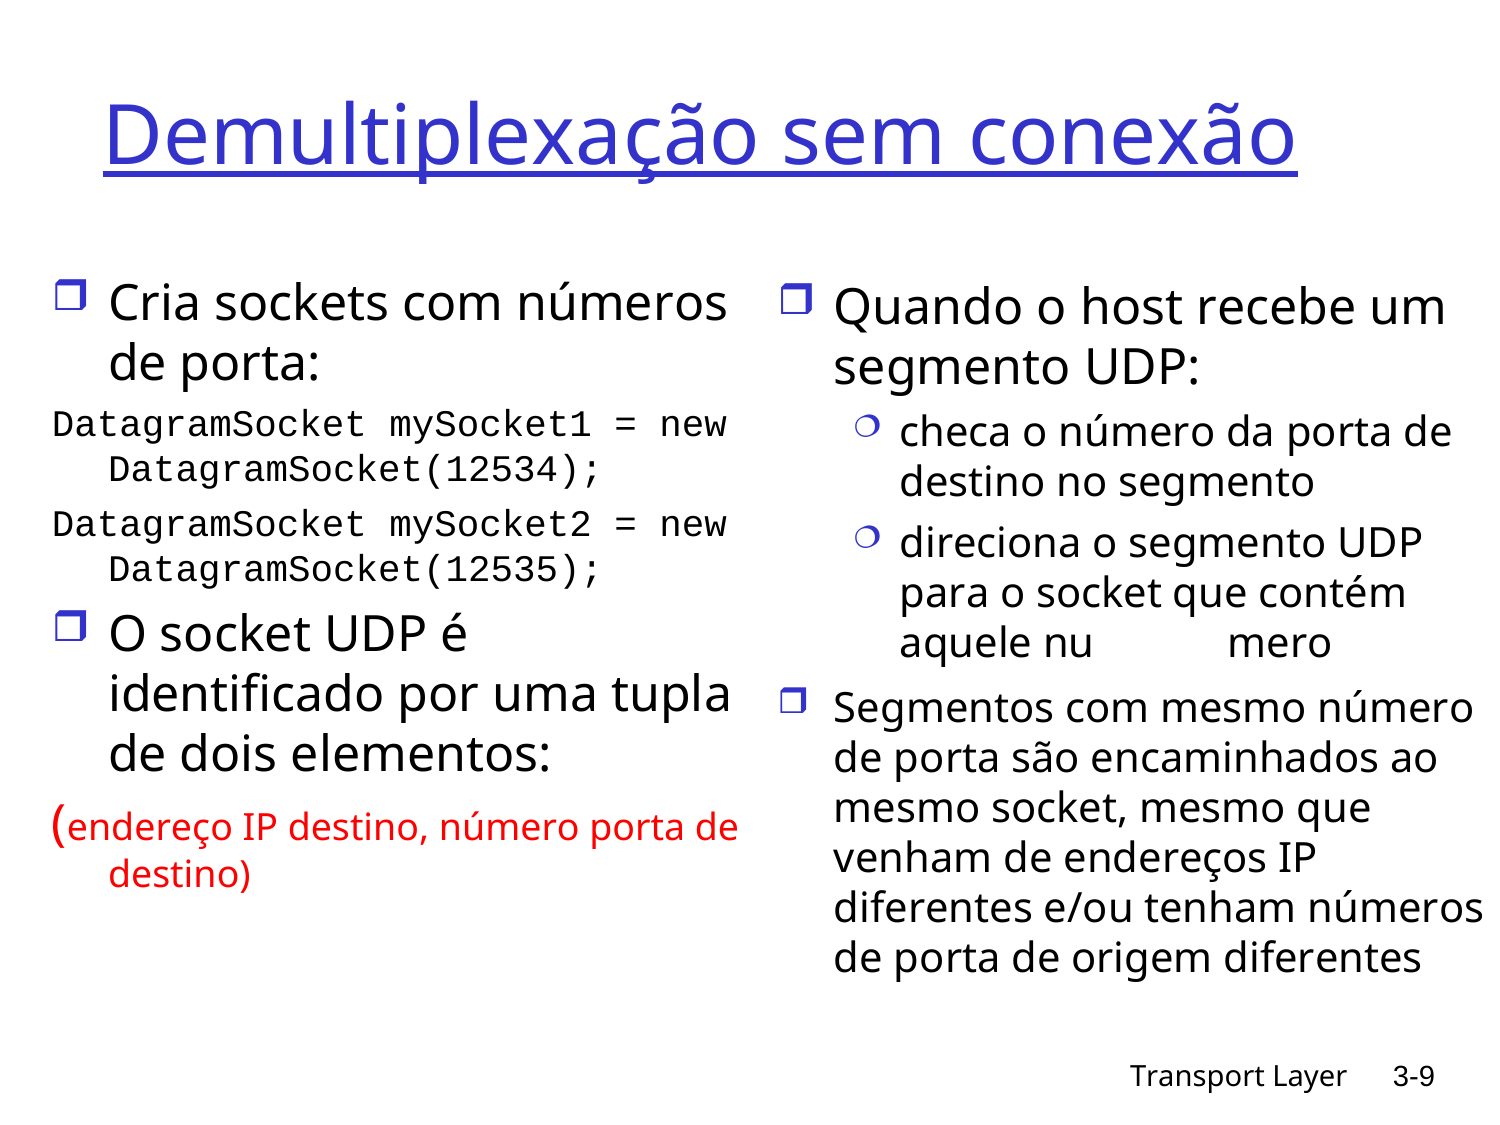

# Demultiplexação sem conexão
Cria sockets com números de porta:
DatagramSocket mySocket1 = new DatagramSocket(12534);
DatagramSocket mySocket2 = new DatagramSocket(12535);
O socket UDP é identificado por uma tupla de dois elementos:
(endereço IP destino, número porta de destino)
Quando o host recebe um segmento UDP:
checa o número da porta de destino no segmento
direciona o segmento UDP para o socket que contém aquele nu	mero
Segmentos com mesmo número de porta são encaminhados ao mesmo socket, mesmo que venham de endereços IP diferentes e/ou tenham números de porta de origem diferentes
Transport Layer